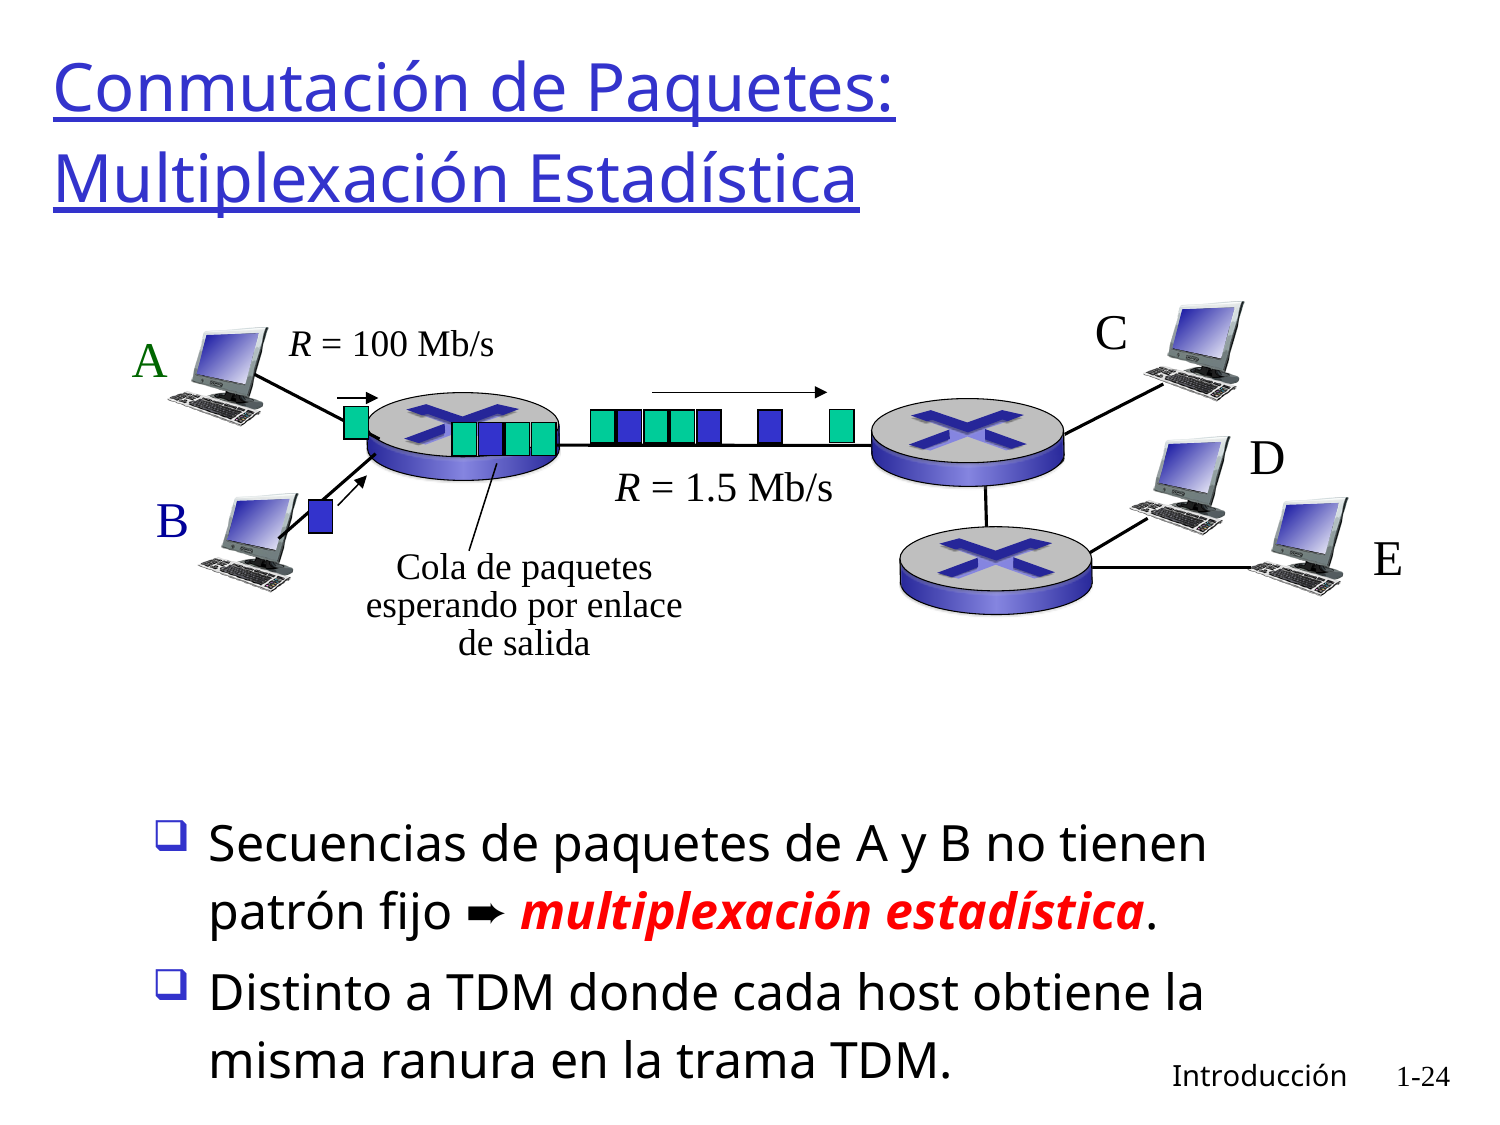

# Conmutación de Paquetes: Multiplexación Estadística
C
R = 100 Mb/s
A
D
R = 1.5 Mb/s
B
E
Cola de paquetes esperando por enlace de salida
Secuencias de paquetes de A y B no tienen patrón fijo  multiplexación estadística.
Distinto a TDM donde cada host obtiene la misma ranura en la trama TDM.
 Introducción